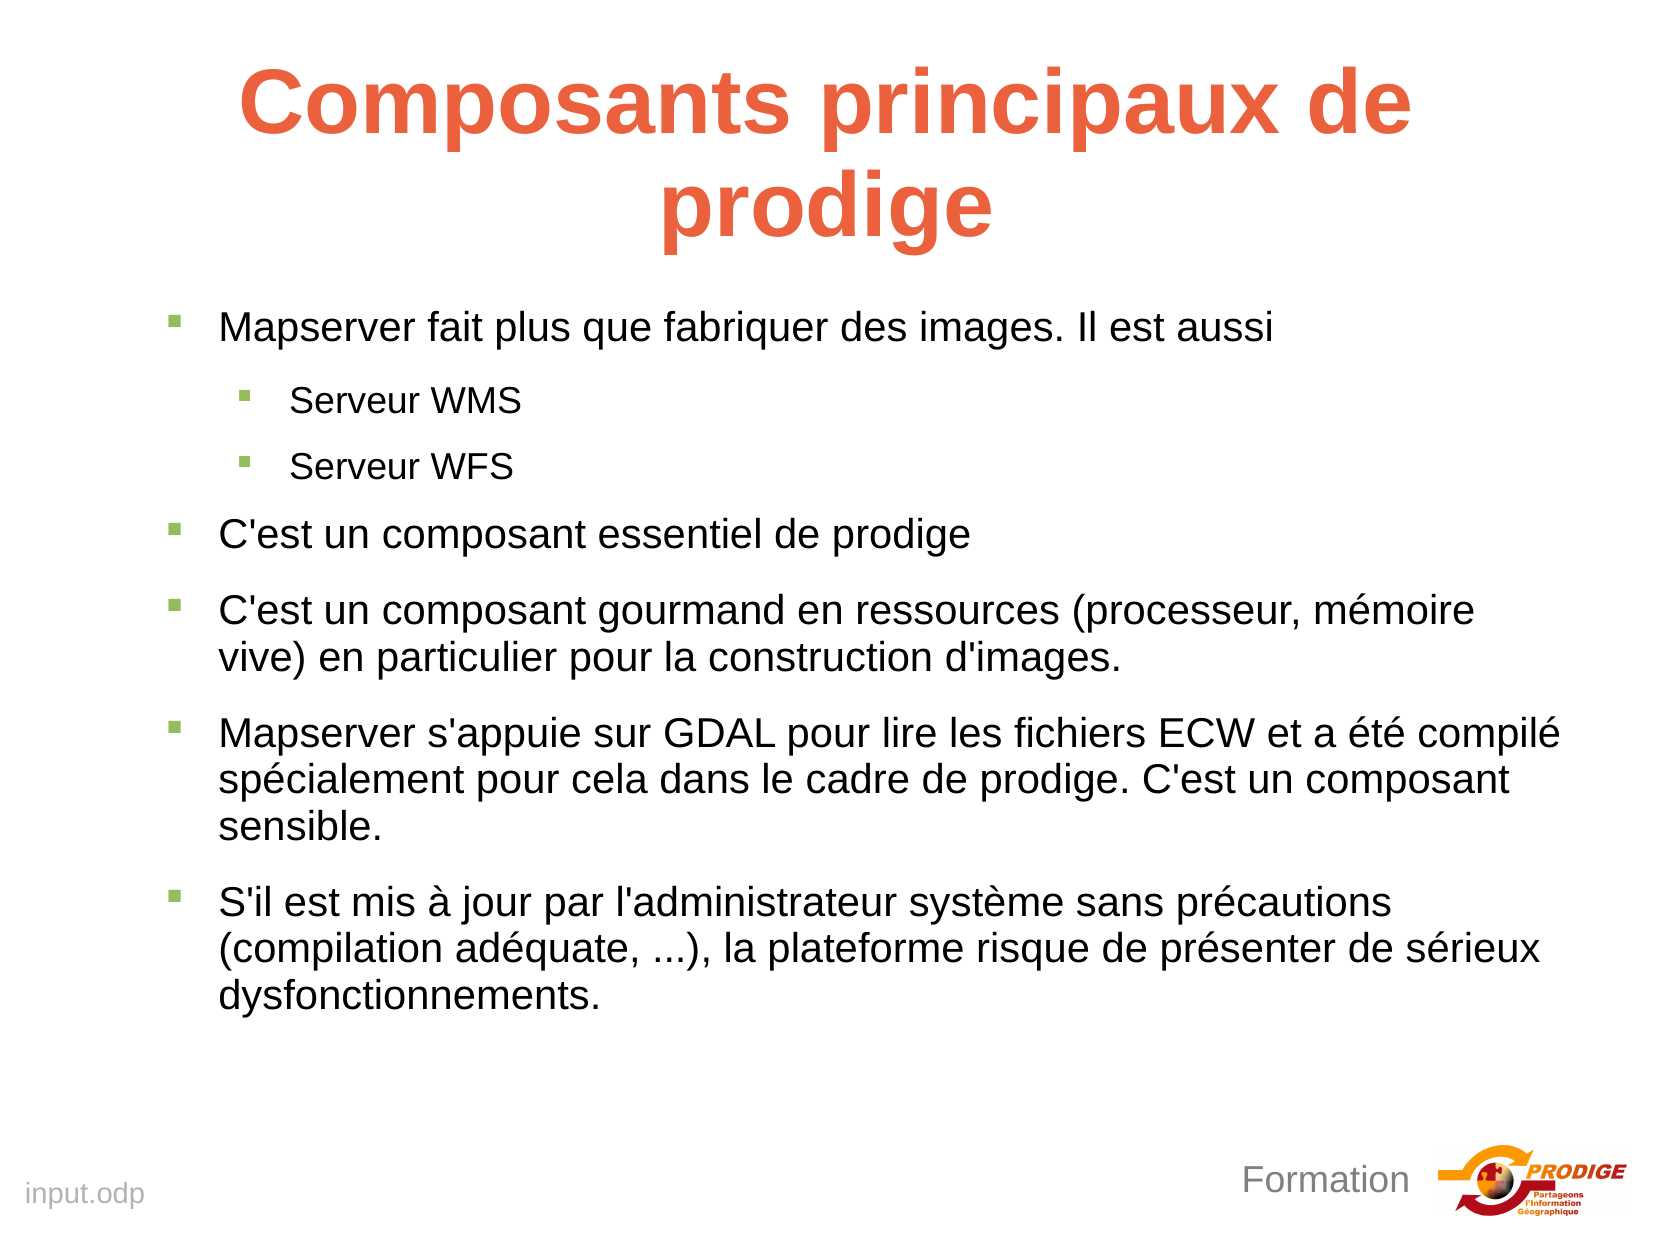

# Composants principaux de prodige
Mapserver fait plus que fabriquer des images. Il est aussi
Serveur WMS
Serveur WFS
C'est un composant essentiel de prodige
C'est un composant gourmand en ressources (processeur, mémoire vive) en particulier pour la construction d'images.
Mapserver s'appuie sur GDAL pour lire les fichiers ECW et a été compilé spécialement pour cela dans le cadre de prodige. C'est un composant sensible.
S'il est mis à jour par l'administrateur système sans précautions (compilation adéquate, ...), la plateforme risque de présenter de sérieux dysfonctionnements.